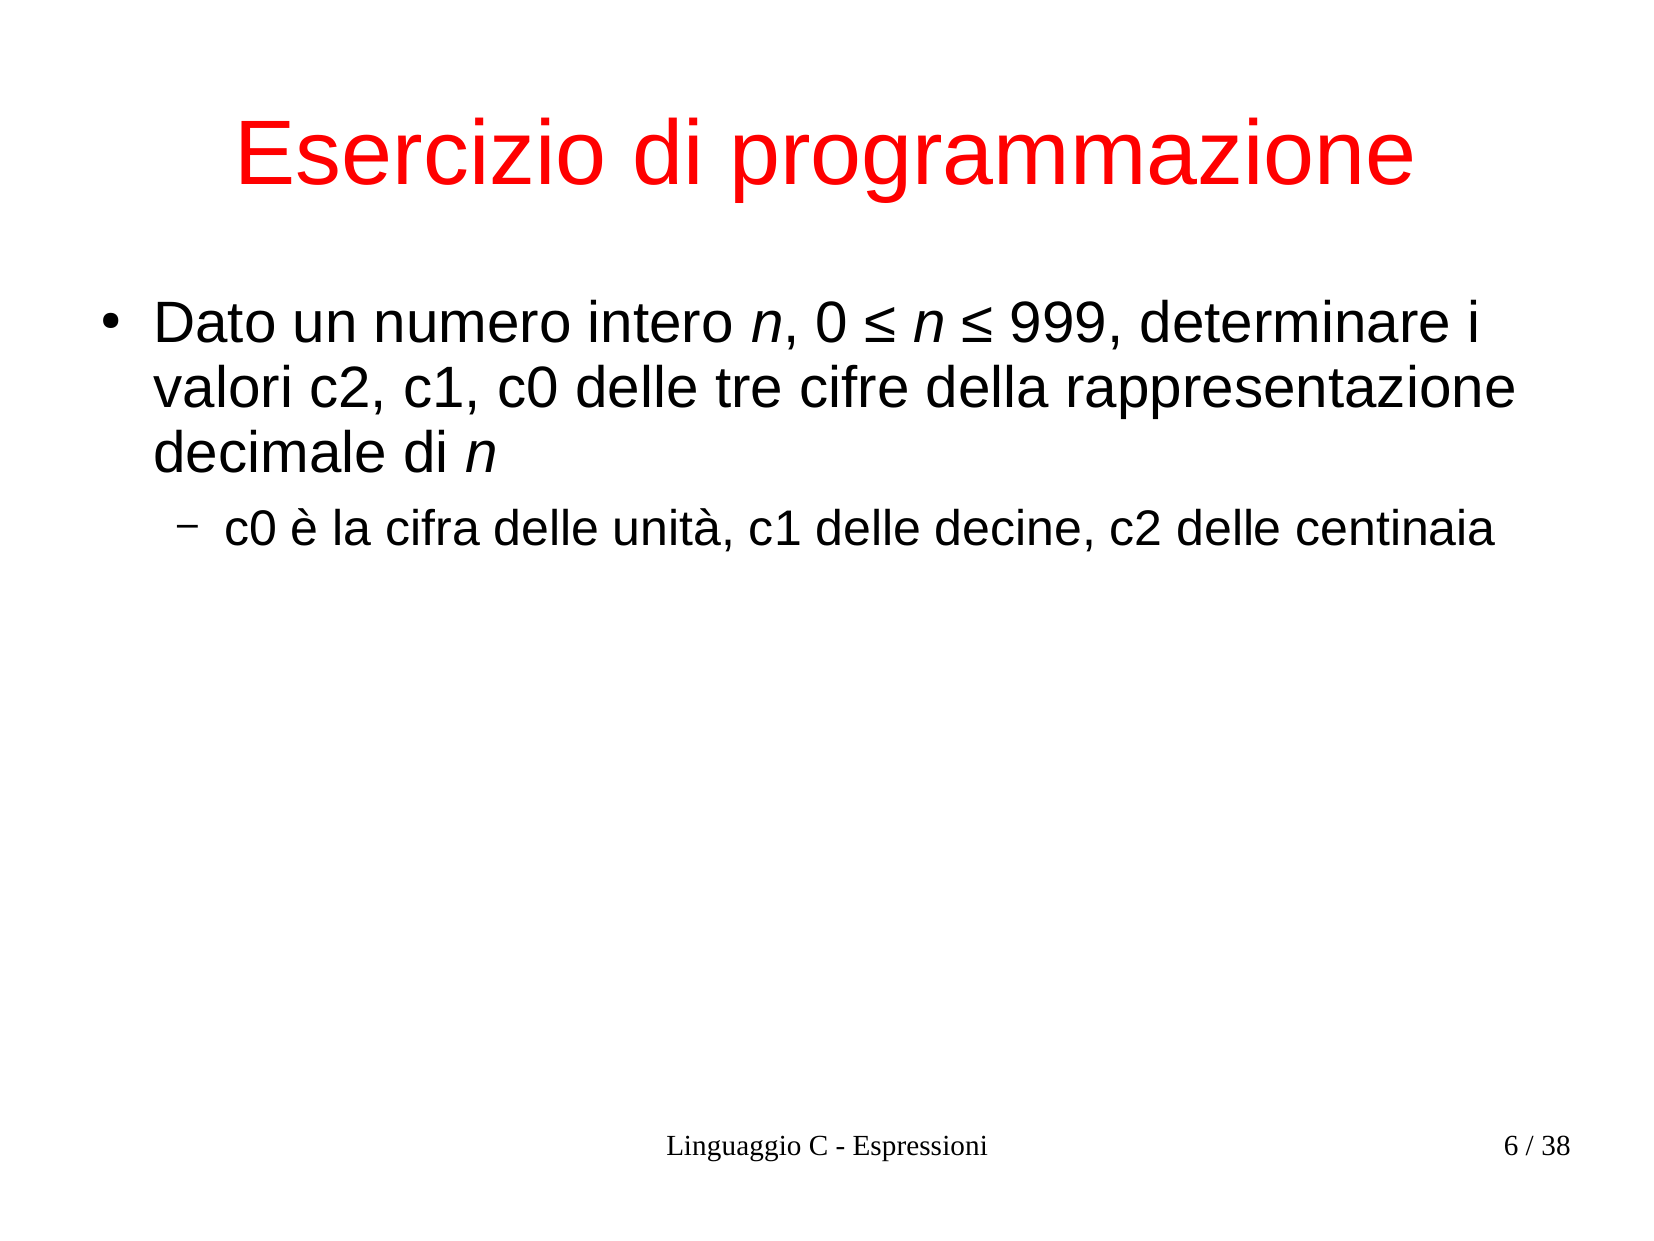

# Esercizio di programmazione
Dato un numero intero n, 0 ≤ n ≤ 999, determinare i valori c2, c1, c0 delle tre cifre della rappresentazione decimale di n
c0 è la cifra delle unità, c1 delle decine, c2 delle centinaia
Linguaggio C - Espressioni
6